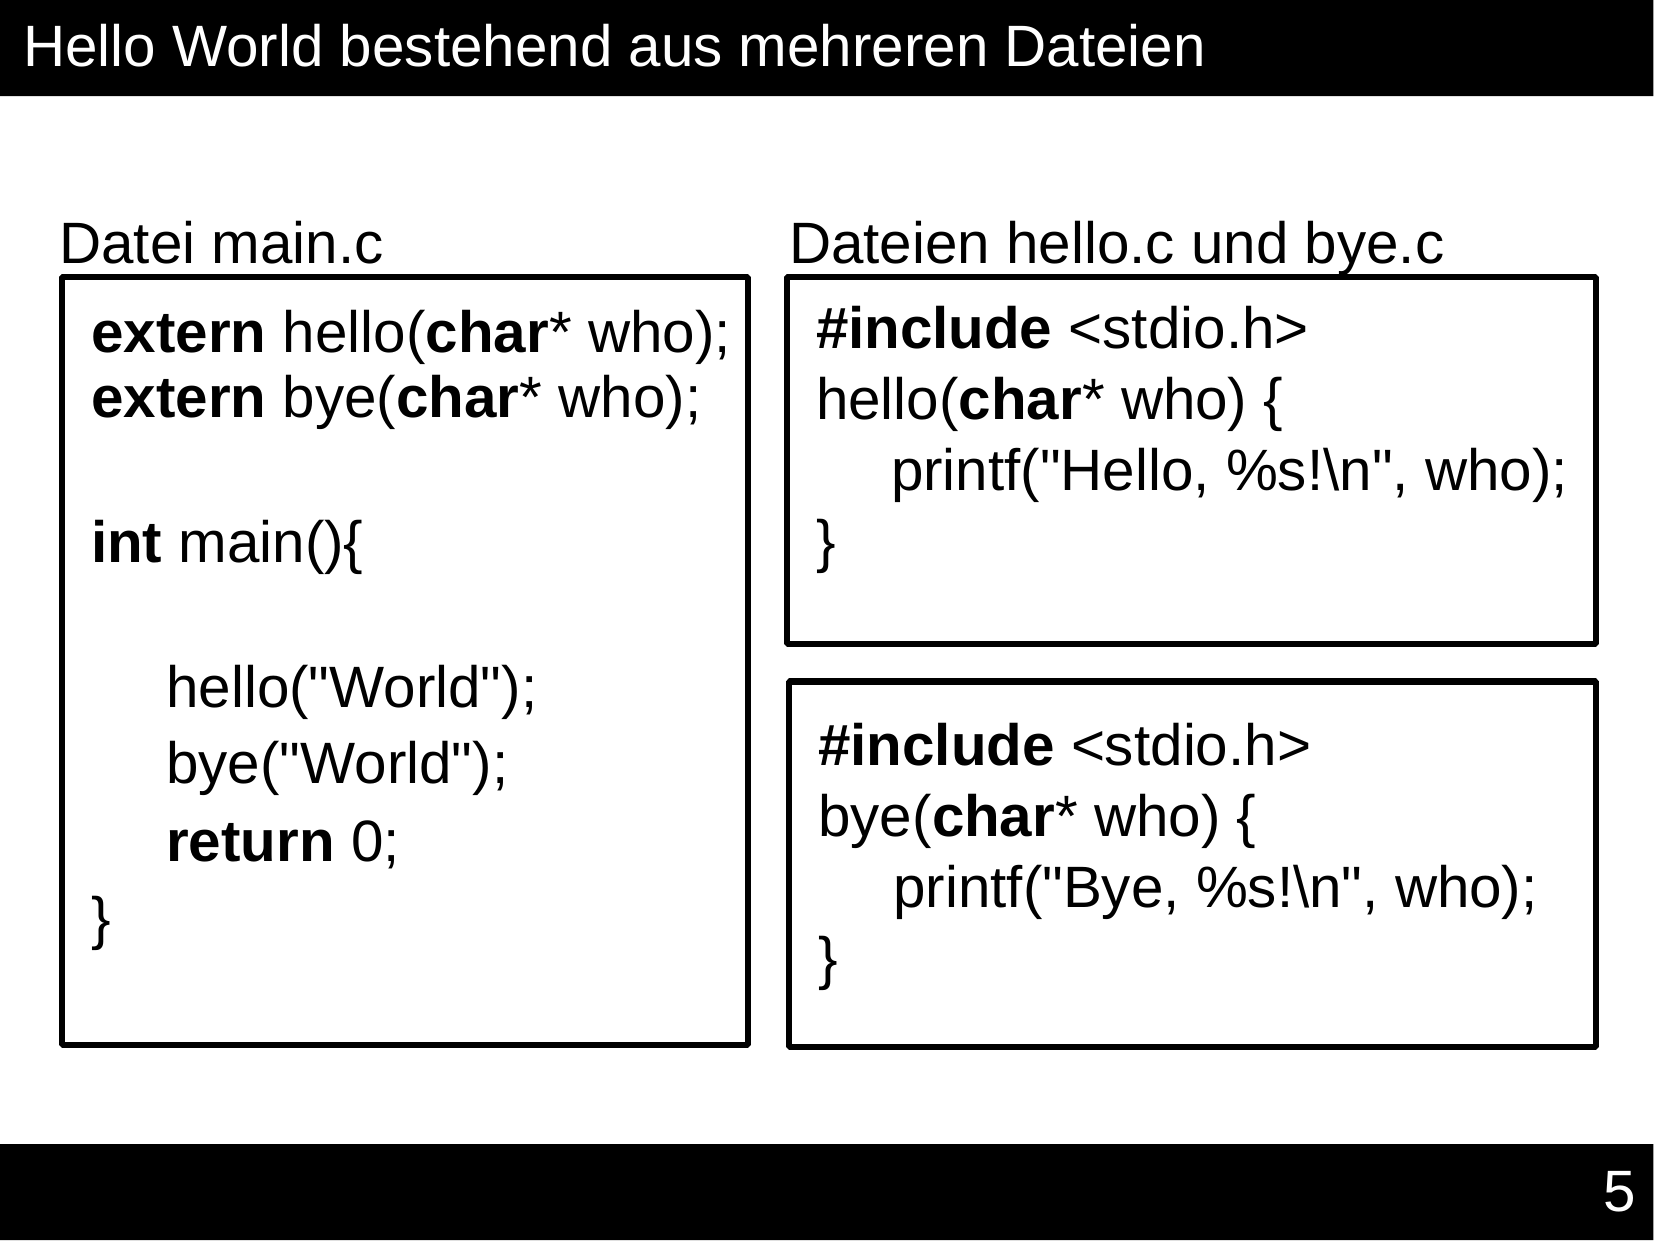

Hello World bestehend aus mehreren Dateien
Datei main.c Dateien hello.c und bye.c
#include <stdio.h>
hello(char* who) {
	printf("Hello, %s!\n", who);
}
extern hello(char* who);
extern bye(char* who);
int main(){
 	hello("World");
	bye("World");
	return 0;
}
#include <stdio.h>
bye(char* who) {
	printf("Bye, %s!\n", who);
}
5